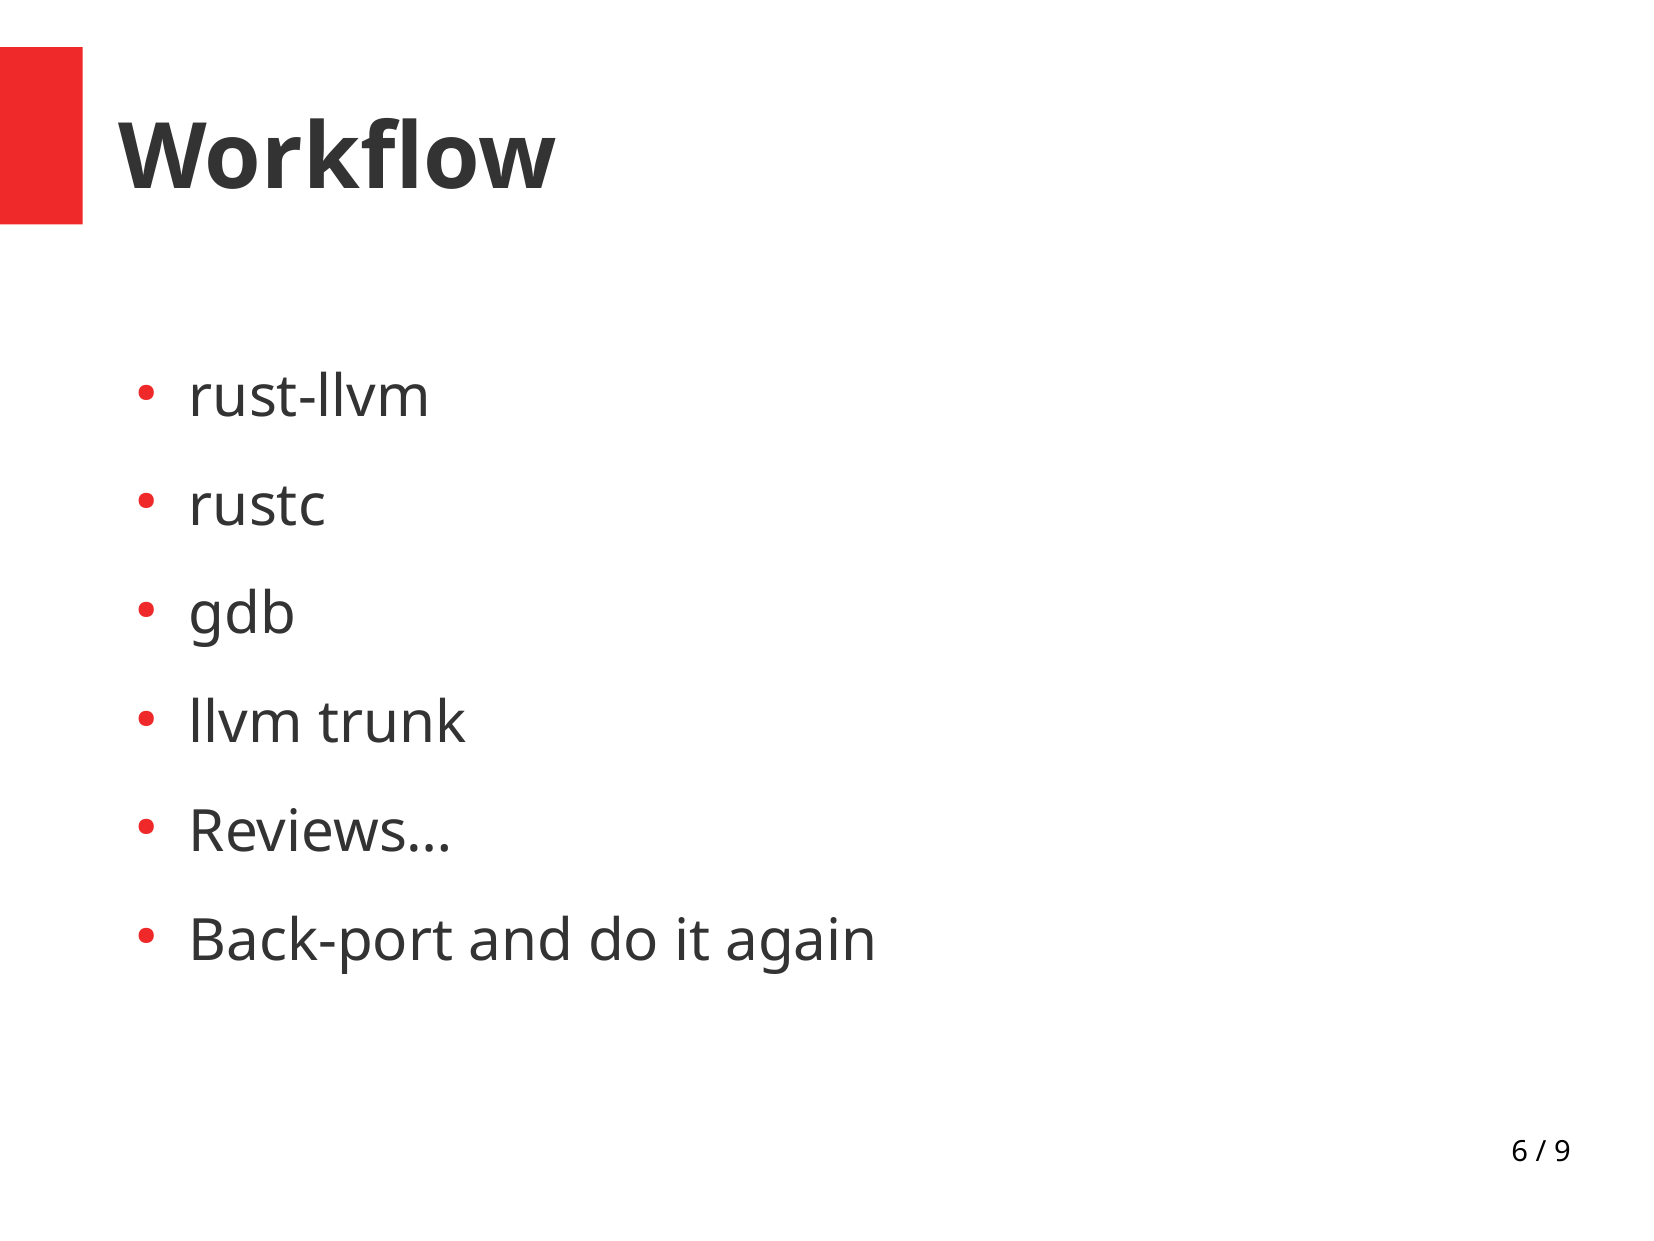

# Workflow
rust-llvm
rustc
gdb
llvm trunk
Reviews…
Back-port and do it again
6